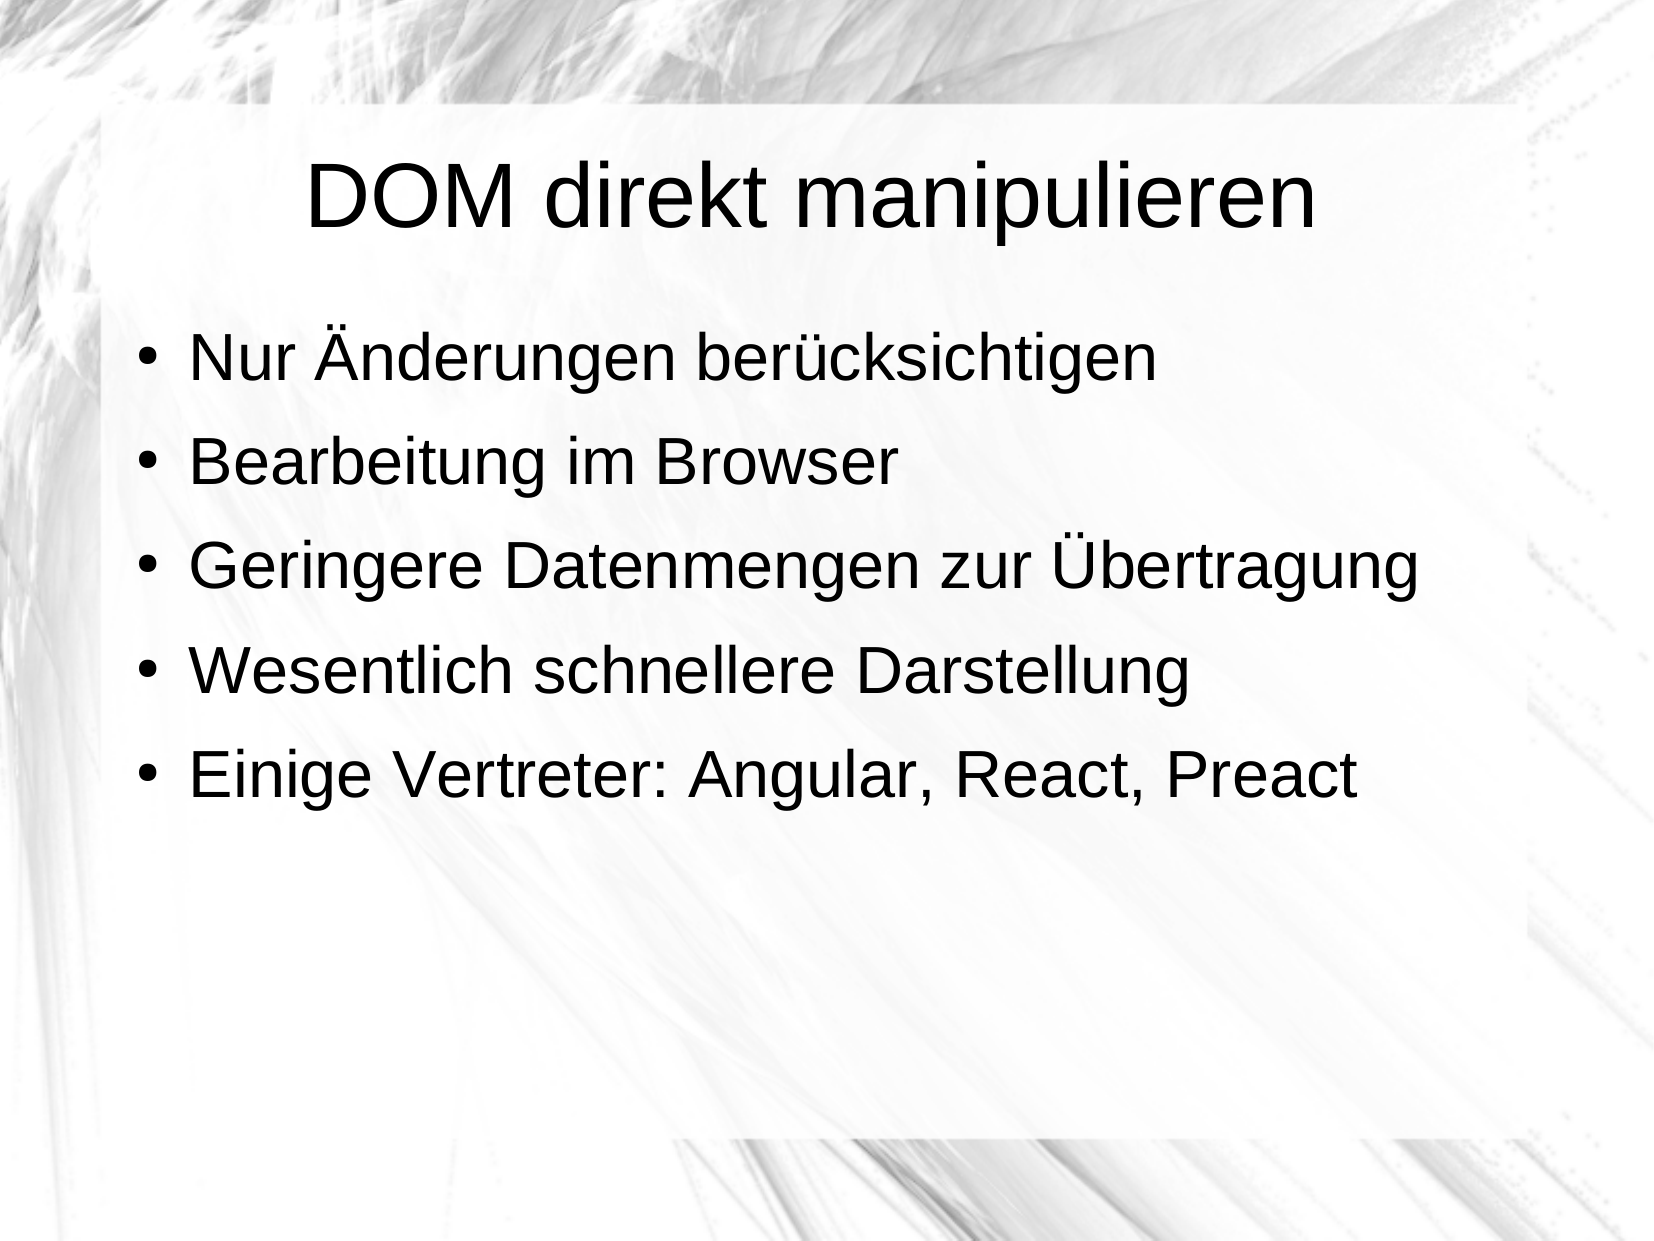

# DOM direkt manipulieren
Nur Änderungen berücksichtigen
Bearbeitung im Browser
Geringere Datenmengen zur Übertragung
Wesentlich schnellere Darstellung
Einige Vertreter: Angular, React, Preact